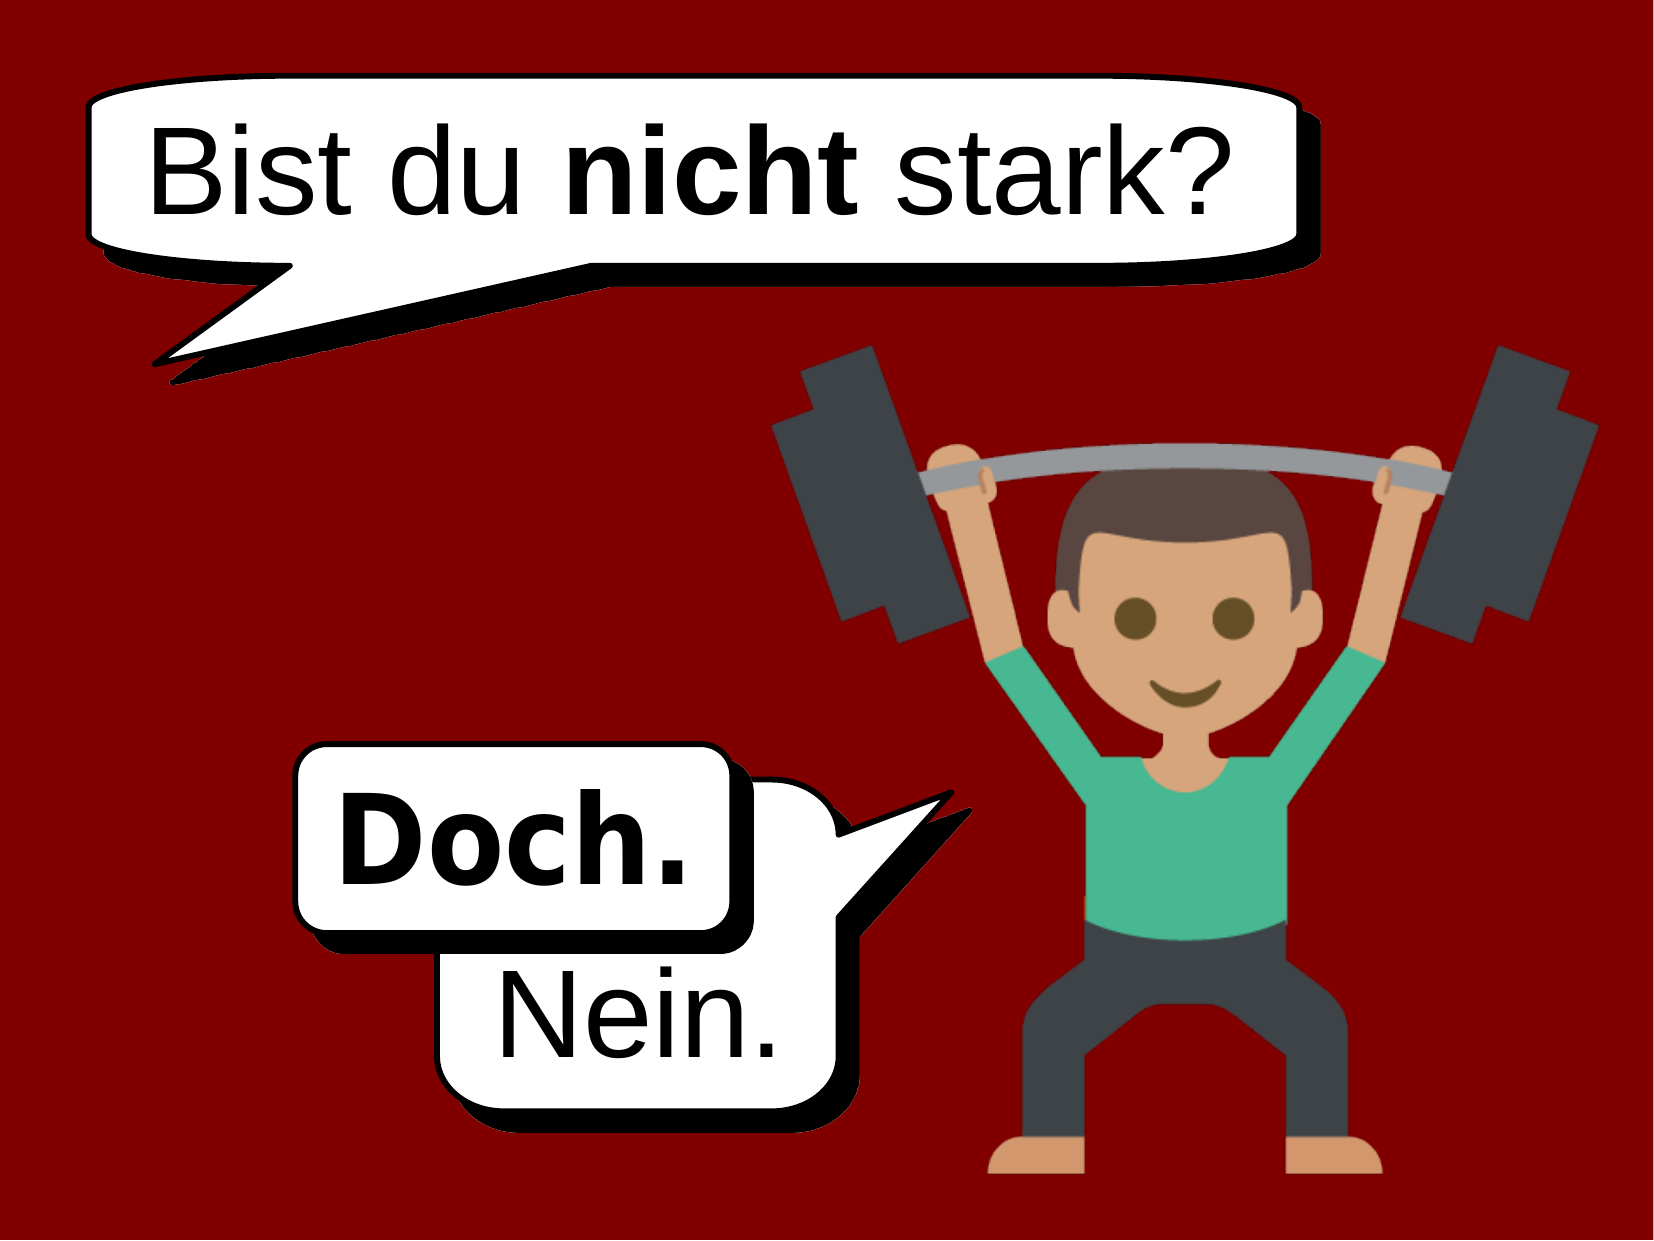

Bist du nicht stark?
Doch.
Ja.
Nein.